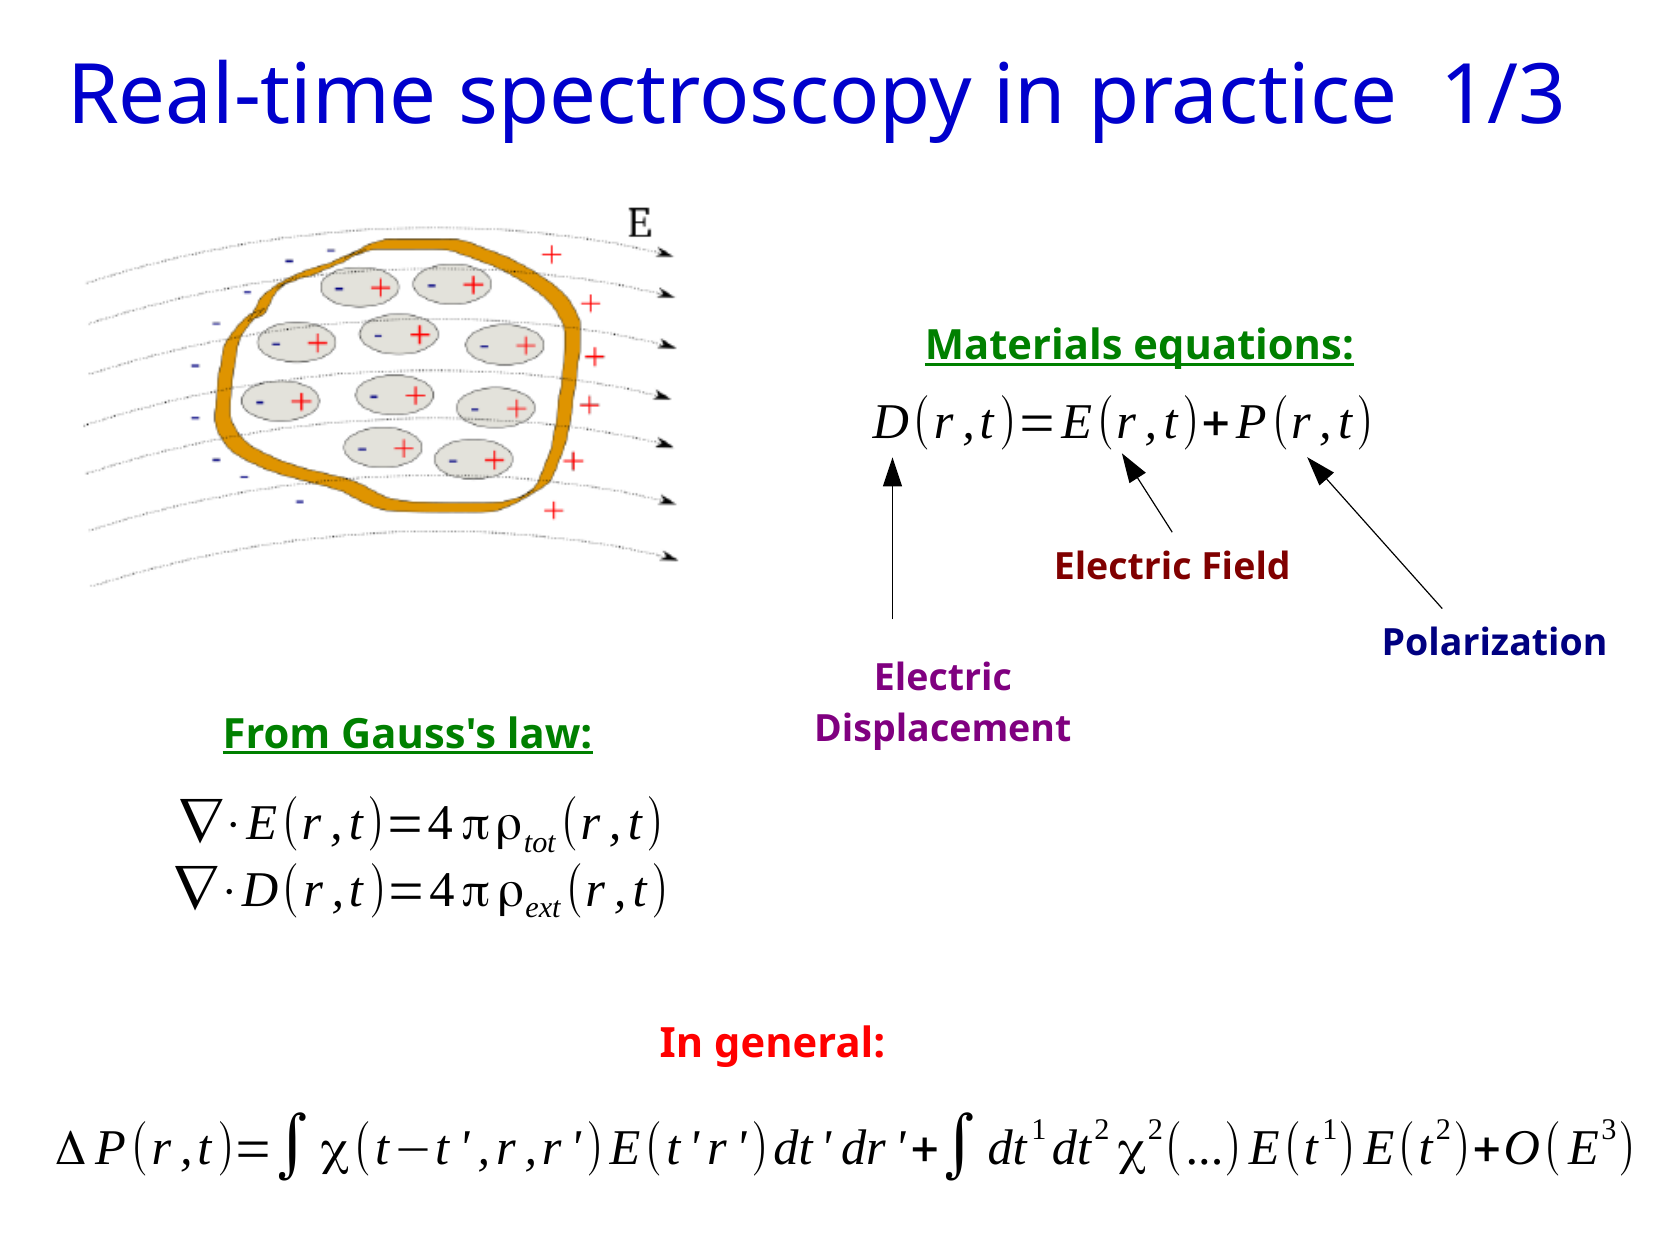

# Real-time spectroscopy in practice 1/3
Materials equations:
Electric Field
Polarization
Electric Displacement
From Gauss's law:
In general:
In general: